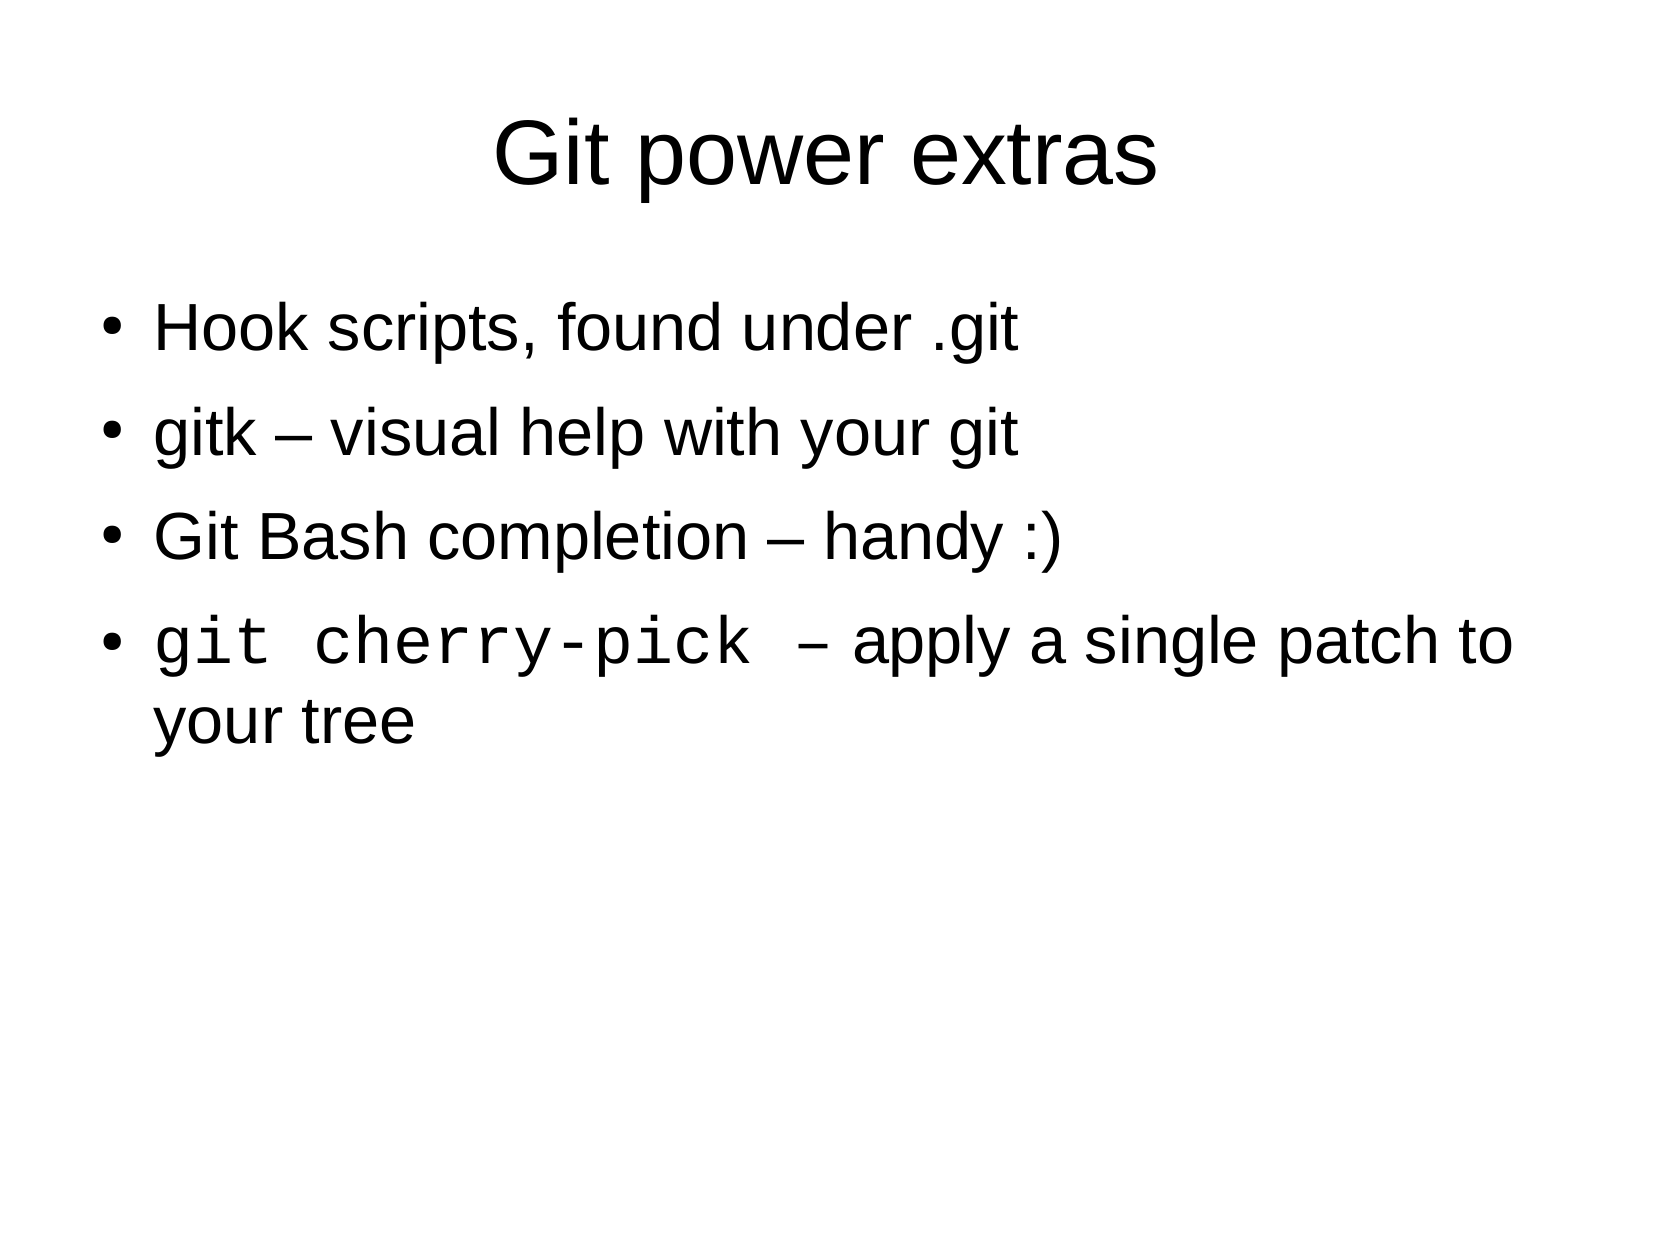

# Git power extras
Hook scripts, found under .git
gitk – visual help with your git
Git Bash completion – handy :)
git cherry-pick – apply a single patch to your tree